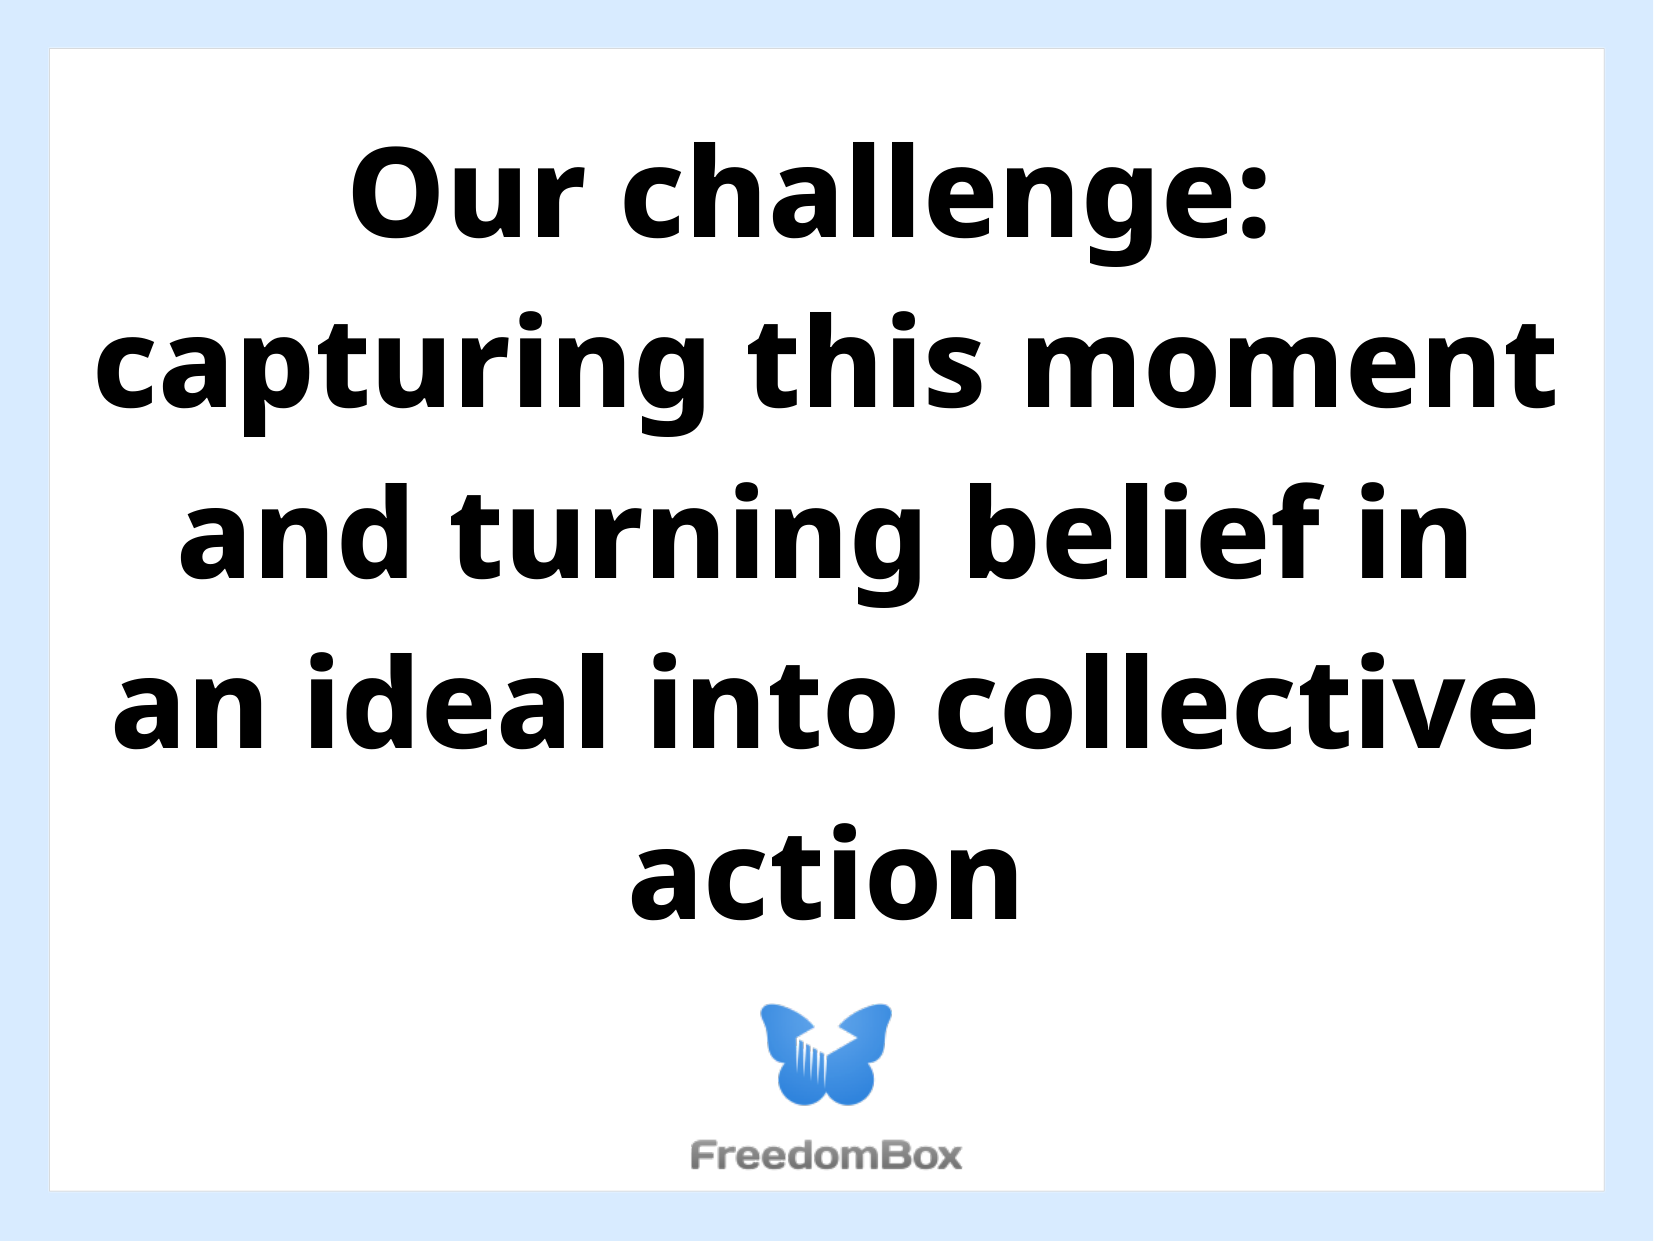

# Our challenge:
capturing this moment and turning belief in an ideal into collective action